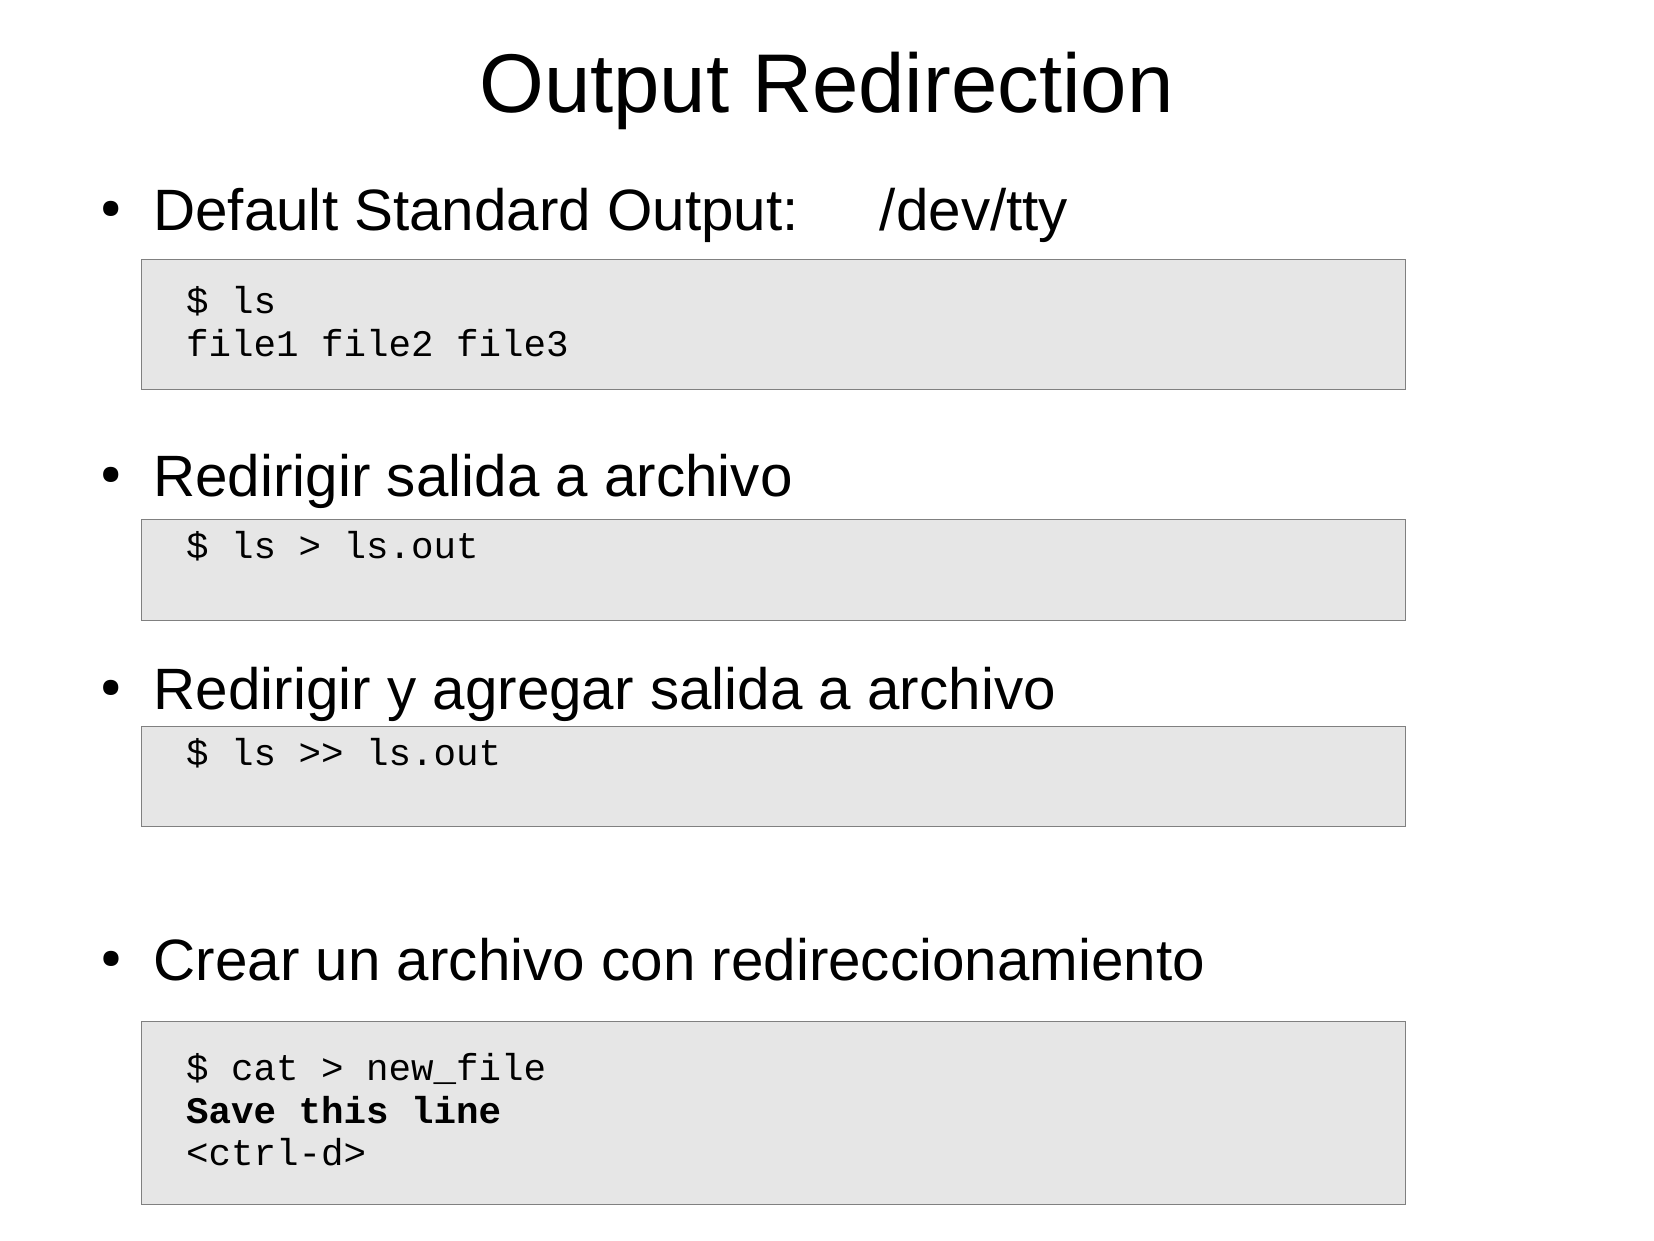

# Output Redirection
Default Standard Output: /dev/tty
$ ls
file1 file2 file3
Redirigir salida a archivo
$ ls > ls.out
Redirigir y agregar salida a archivo
$ ls >> ls.out
Crear un archivo con redireccionamiento
$ cat > new_file
Save this line
<ctrl-d>